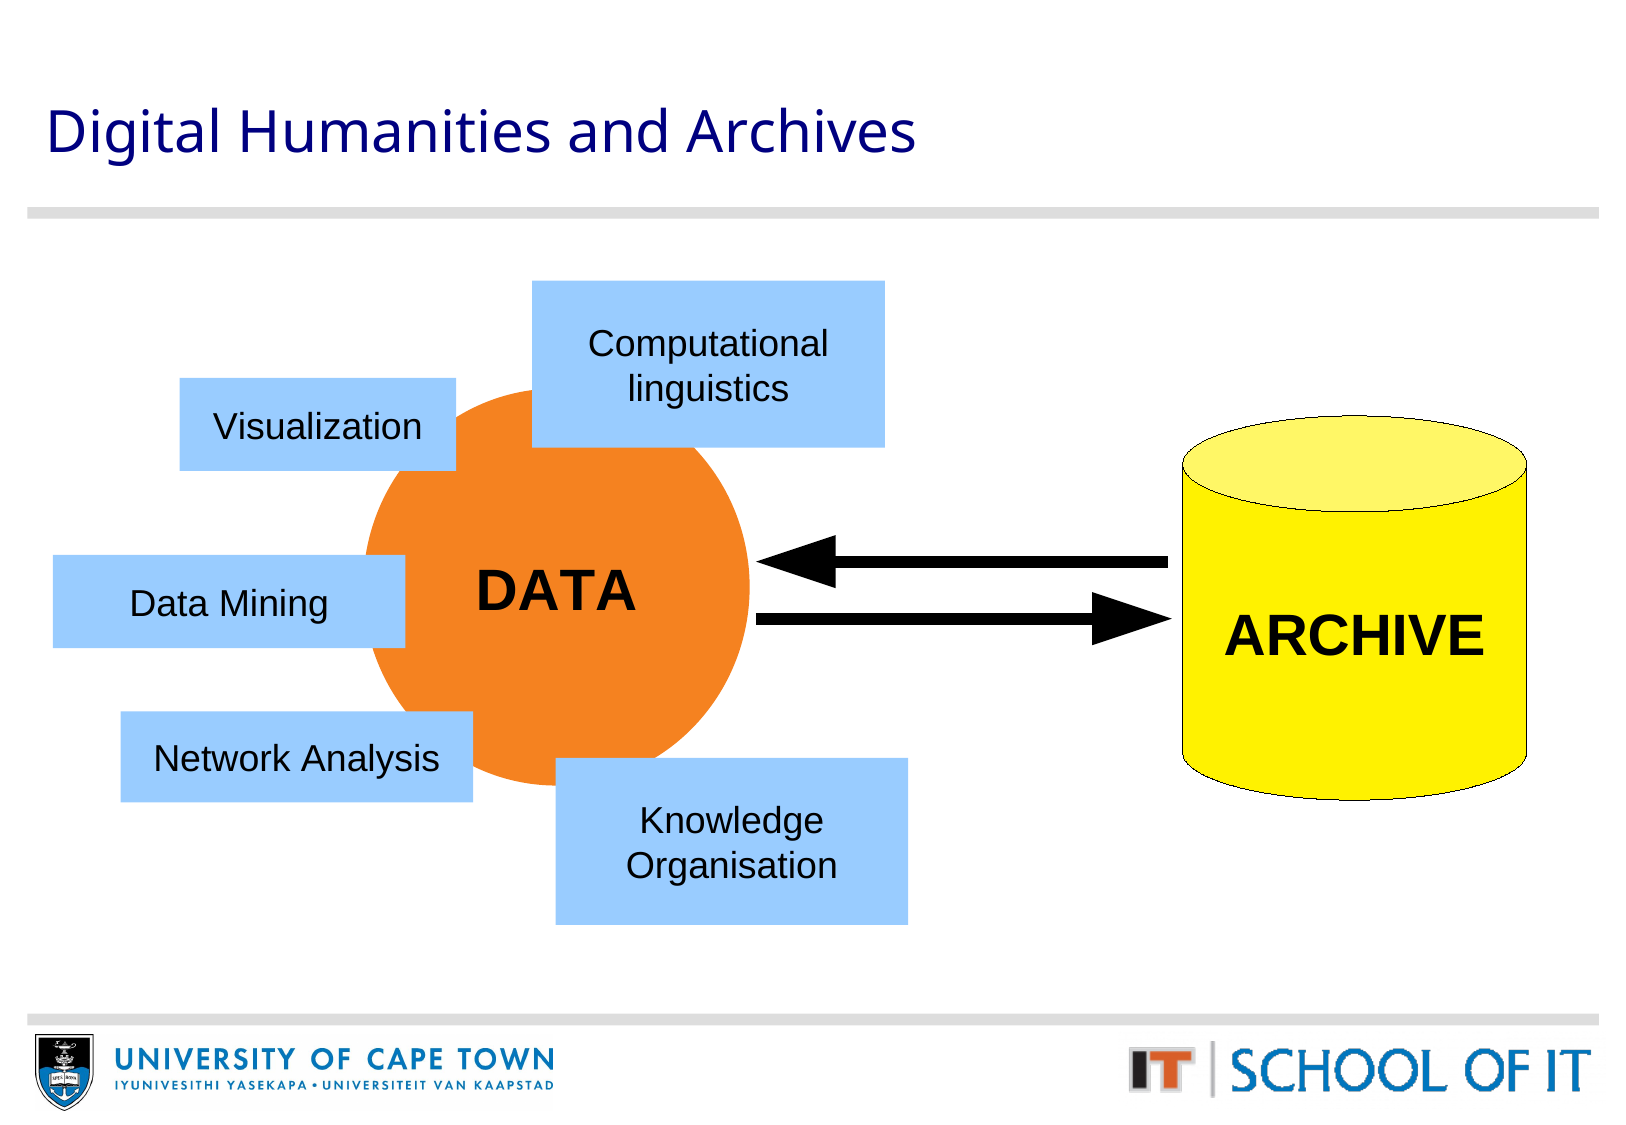

# Digital Humanities and Archives
Computational linguistics
Visualization
DATA
ARCHIVE
Data Mining
Network Analysis
Knowledge Organisation